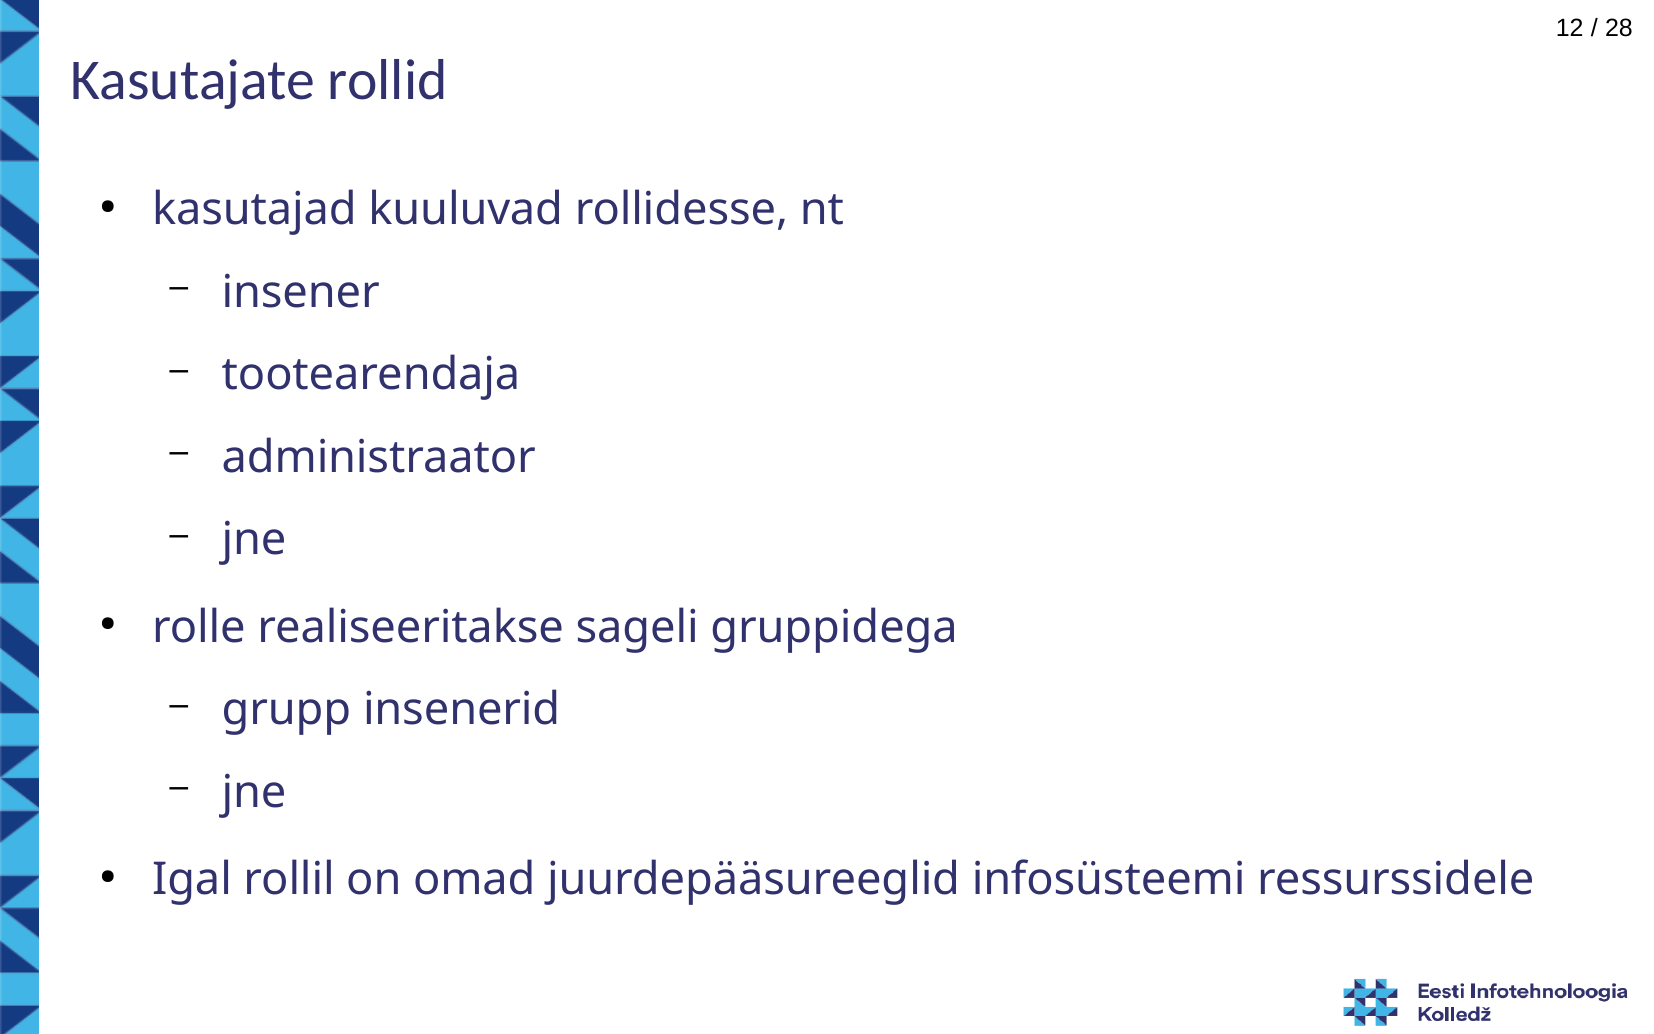

# Kasutajate rollid
kasutajad kuuluvad rollidesse, nt
insener
tootearendaja
administraator
jne
rolle realiseeritakse sageli gruppidega
grupp insenerid
jne
Igal rollil on omad juurdepääsureeglid infosüsteemi ressurssidele